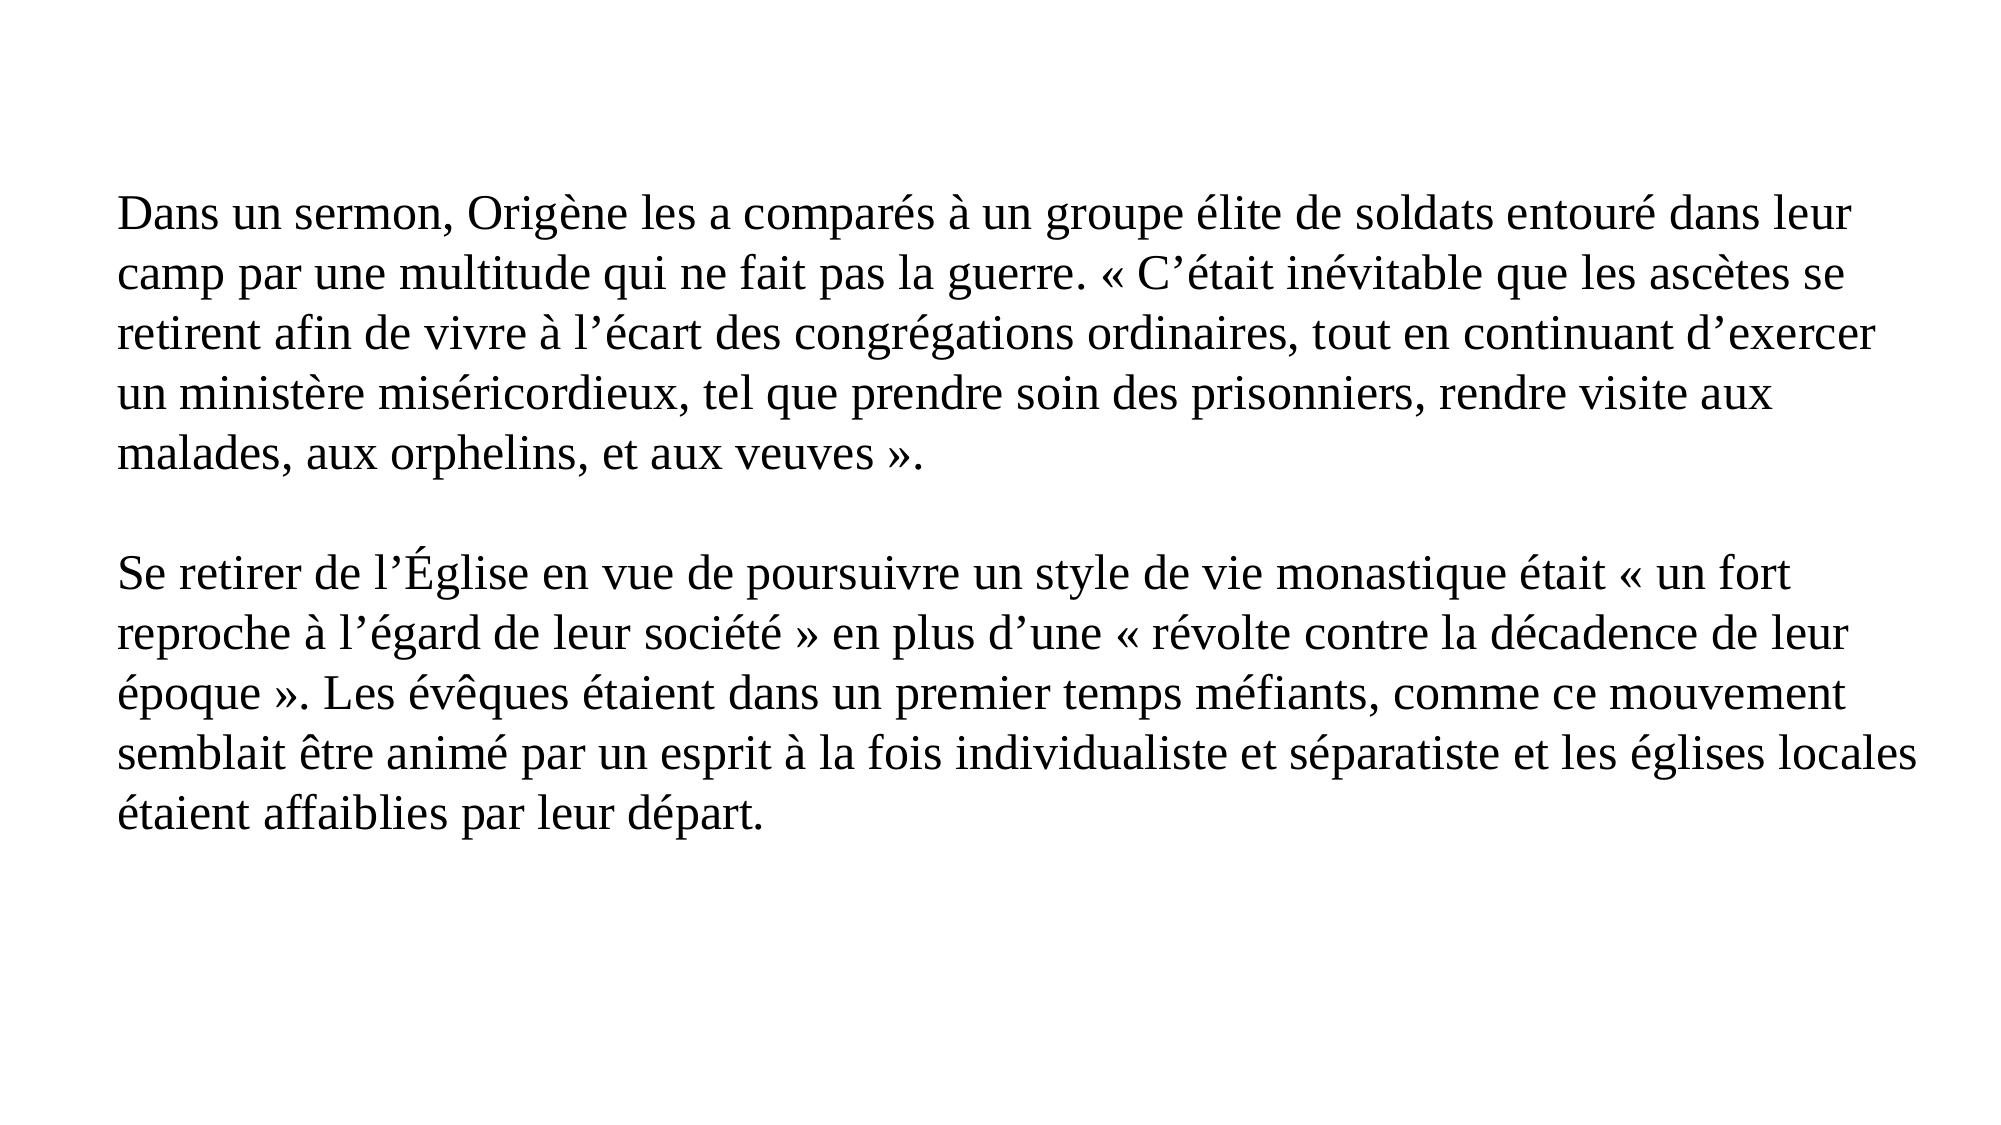

Dans un sermon, Origène les a comparés à un groupe élite de soldats entouré dans leur camp par une multitude qui ne fait pas la guerre. « C’était inévitable que les ascètes se retirent afin de vivre à l’écart des congrégations ordinaires, tout en continuant d’exercer un ministère miséricordieux, tel que prendre soin des prisonniers, rendre visite aux malades, aux orphelins, et aux veuves ».
Se retirer de l’Église en vue de poursuivre un style de vie monastique était « un fort reproche à l’égard de leur société » en plus d’une « révolte contre la décadence de leur époque ». Les évêques étaient dans un premier temps méfiants, comme ce mouvement semblait être animé par un esprit à la fois individualiste et séparatiste et les églises locales étaient affaiblies par leur départ.